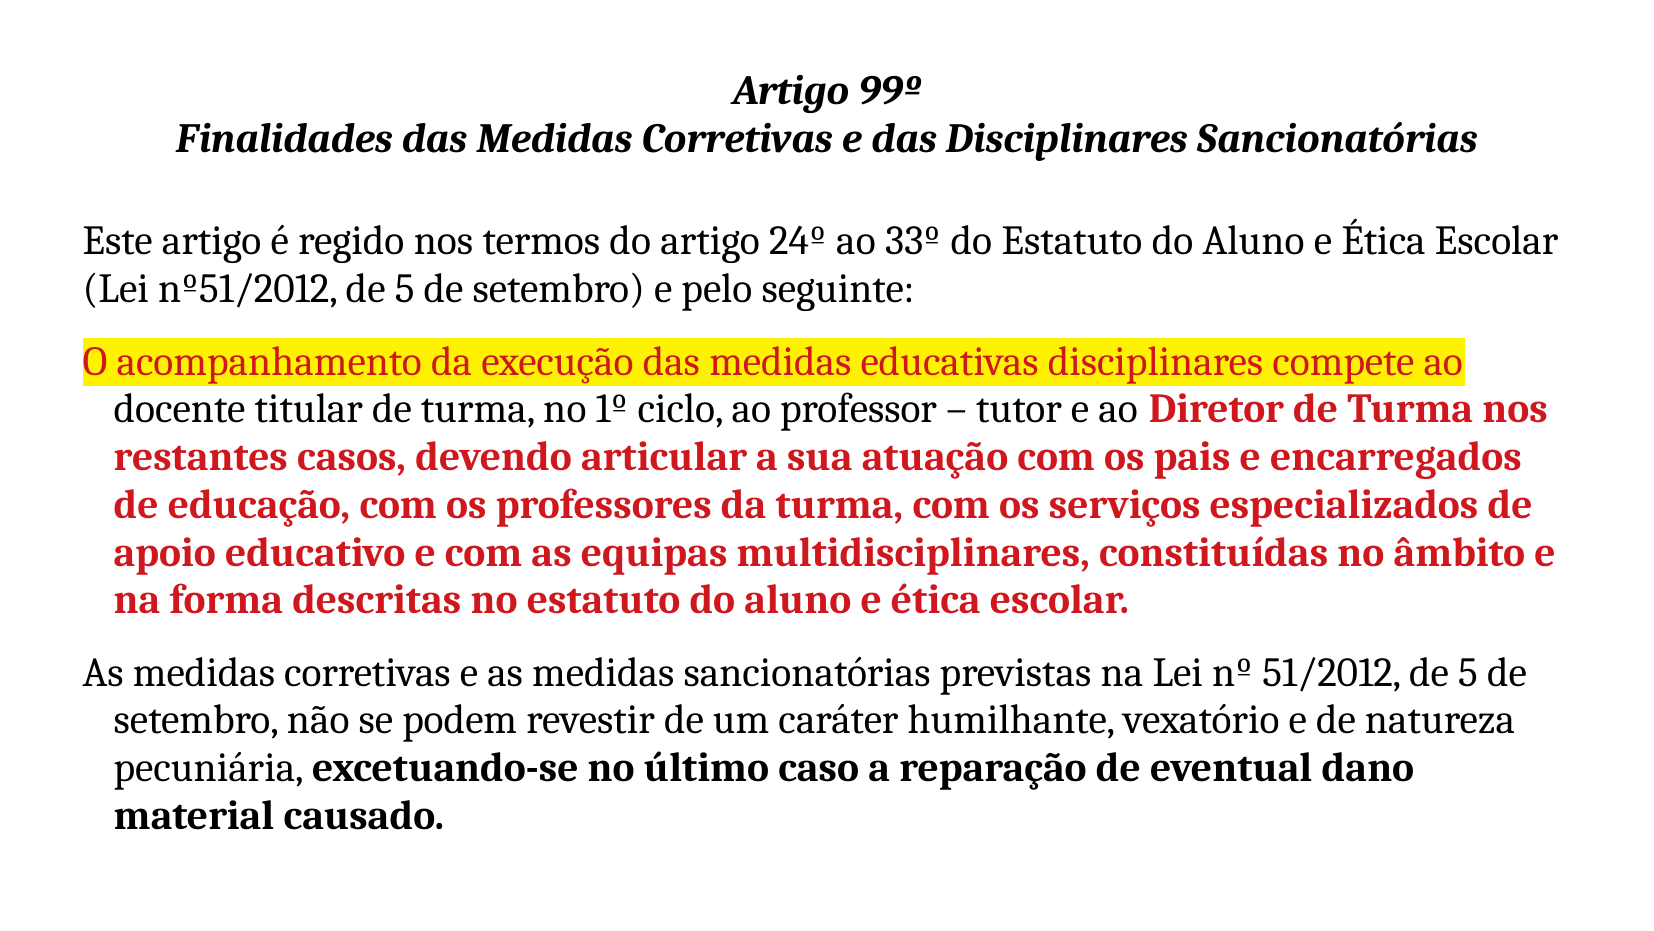

# Artigo 99º Finalidades das Medidas Corretivas e das Disciplinares Sancionatórias
Este artigo é regido nos termos do artigo 24º ao 33º do Estatuto do Aluno e Ética Escolar (Lei nº51/2012, de 5 de setembro) e pelo seguinte:
O acompanhamento da execução das medidas educativas disciplinares compete ao docente titular de turma, no 1º ciclo, ao professor – tutor e ao Diretor de Turma nos restantes casos, devendo articular a sua atuação com os pais e encarregados de educação, com os professores da turma, com os serviços especializados de apoio educativo e com as equipas multidisciplinares, constituídas no âmbito e na forma descritas no estatuto do aluno e ética escolar.
As medidas corretivas e as medidas sancionatórias previstas na Lei nº 51/2012, de 5 de setembro, não se podem revestir de um caráter humilhante, vexatório e de natureza pecuniária, excetuando-se no último caso a reparação de eventual dano material causado.